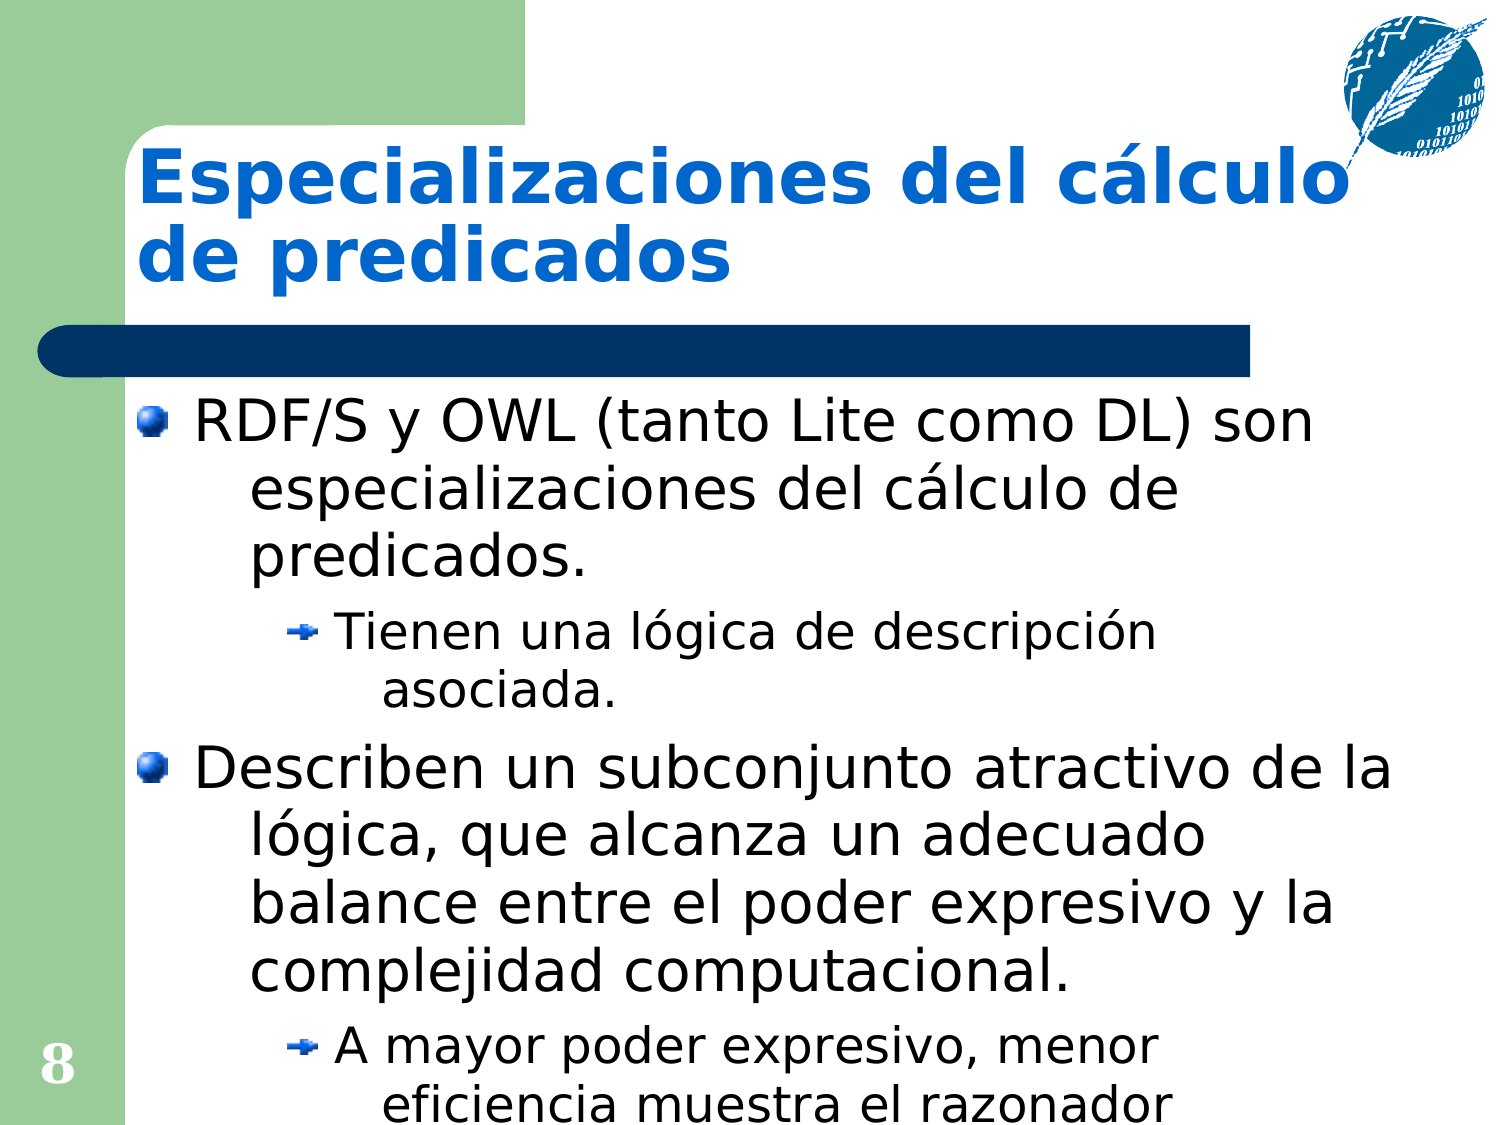

# Especializaciones del cálculo de predicados
RDF/S y OWL (tanto Lite como DL) son especializaciones del cálculo de predicados.
Tienen una lógica de descripción asociada.
Describen un subconjunto atractivo de la lógica, que alcanza un adecuado balance entre el poder expresivo y la complejidad computacional.
A mayor poder expresivo, menor eficiencia muestra el razonador automático asociado.
8